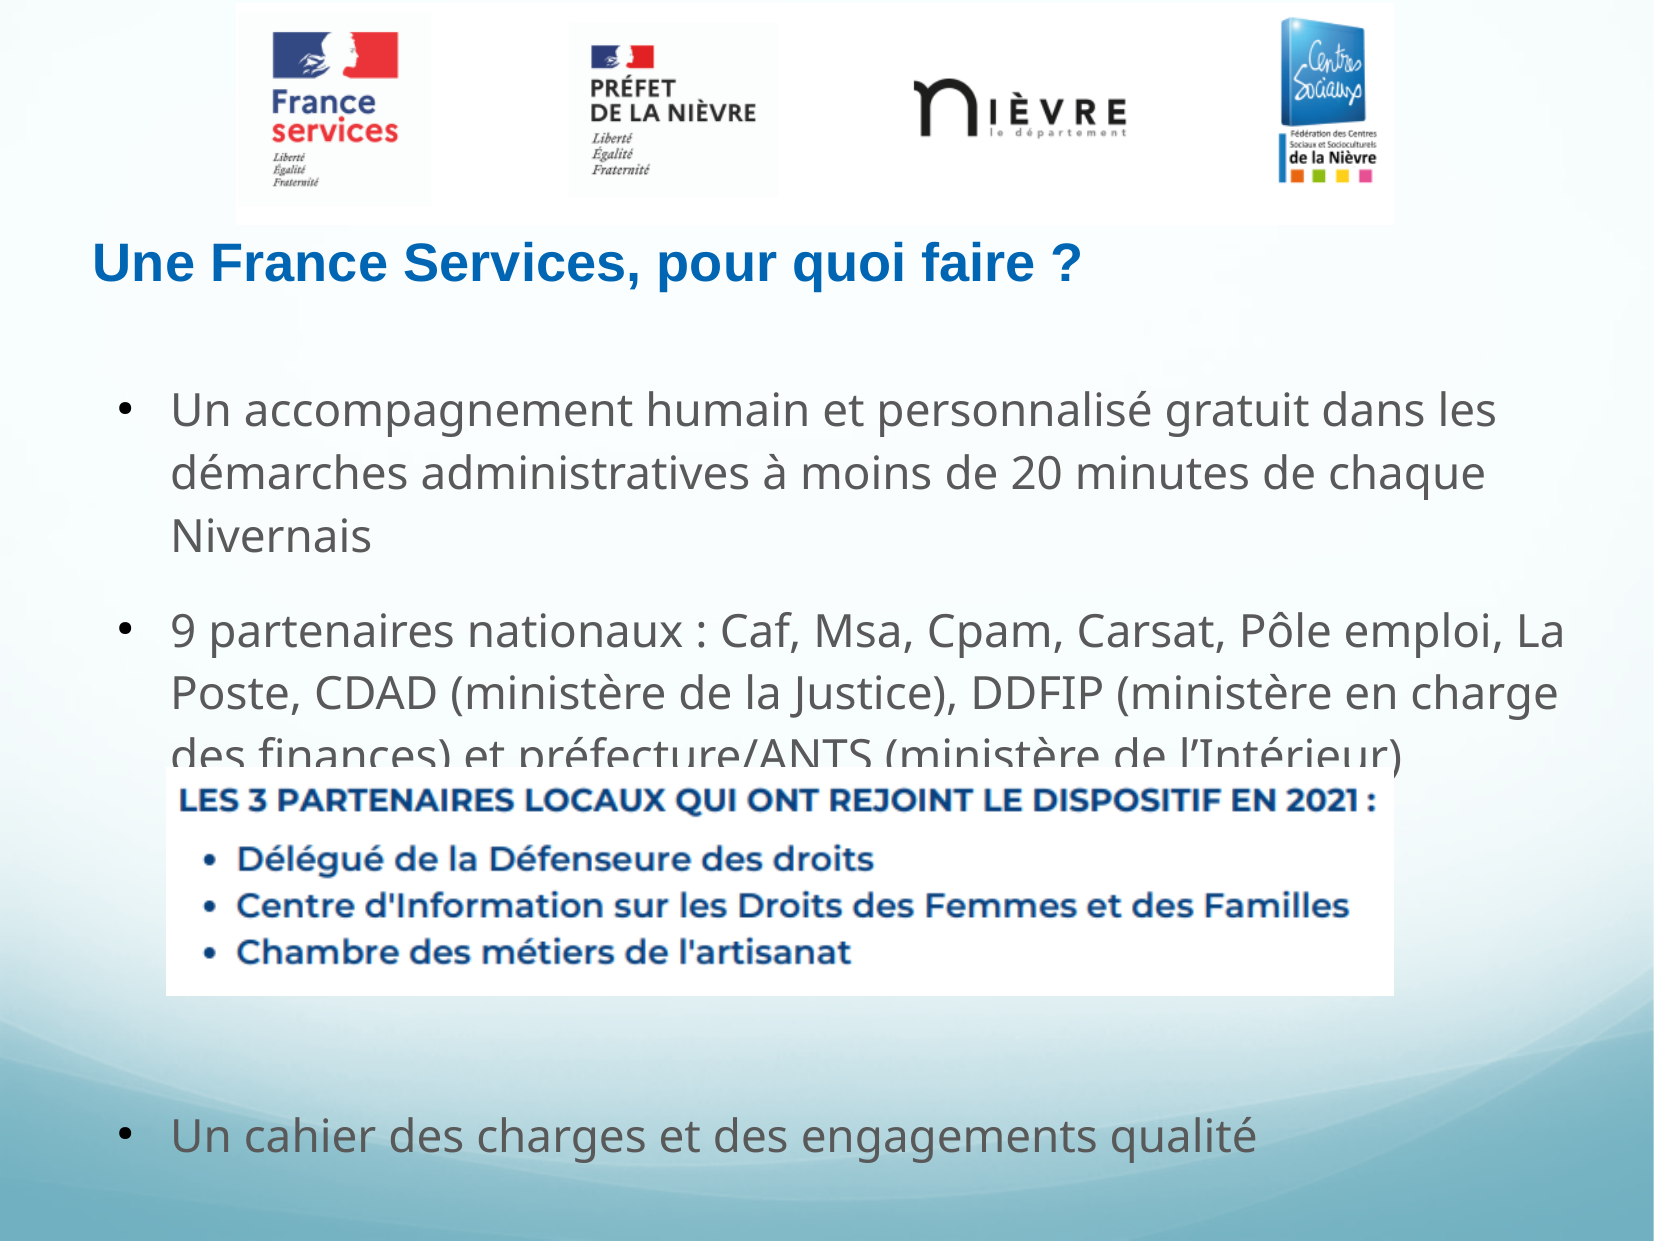

# Une France Services, pour quoi faire ?
Un accompagnement humain et personnalisé gratuit dans les démarches administratives à moins de 20 minutes de chaque Nivernais
9 partenaires nationaux : Caf, Msa, Cpam, Carsat, Pôle emploi, La Poste, CDAD (ministère de la Justice), DDFIP (ministère en charge des finances) et préfecture/ANTS (ministère de l’Intérieur)
Un cahier des charges et des engagements qualité